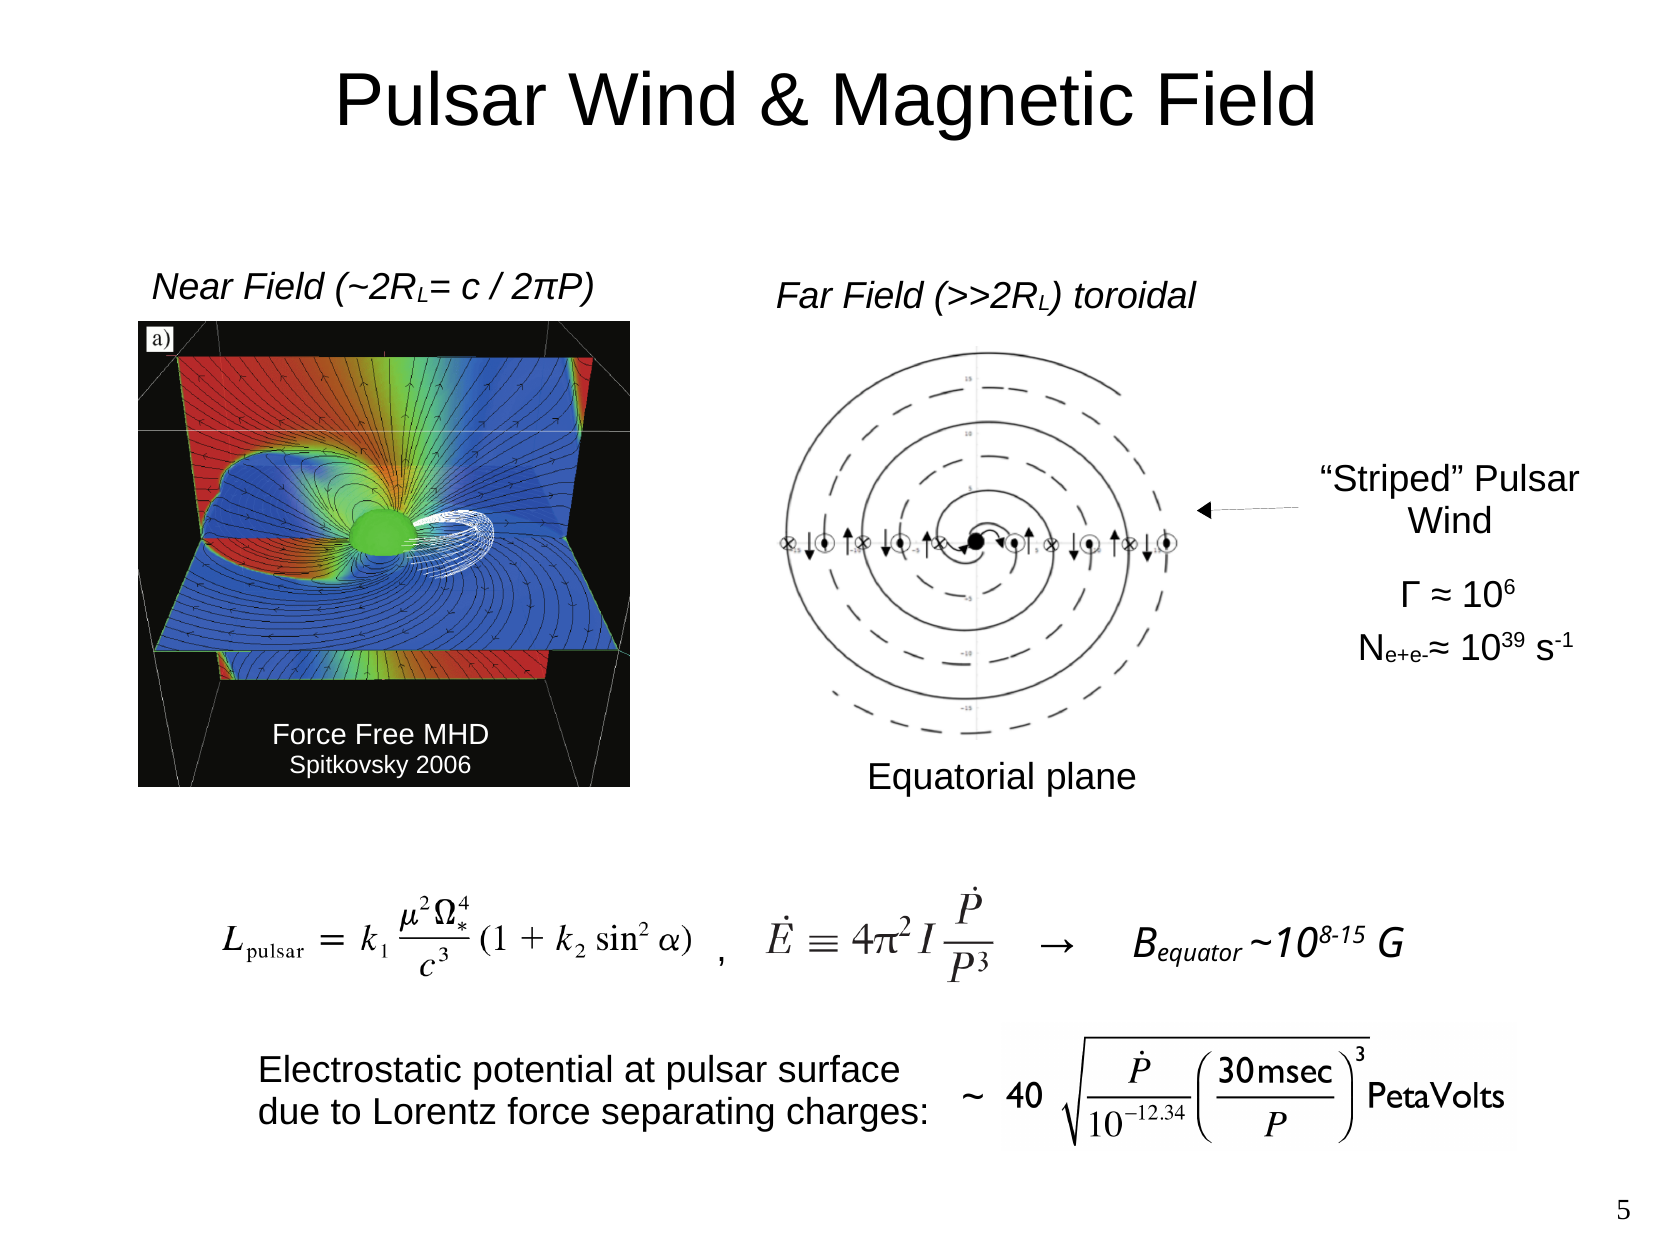

# Pulsar Wind & Magnetic Field
Near Field (~2RL= c / 2πP)
Far Field (>>2RL) toroidal
“Striped” Pulsar
Wind
Г ≈ 106
Ne+e-≈ 1039 s-1
Force Free MHD
Spitkovsky 2006
Equatorial plane
→
Bequator ~108-15 G
,
Electrostatic potential at pulsar surface
due to Lorentz force separating charges:
~
5